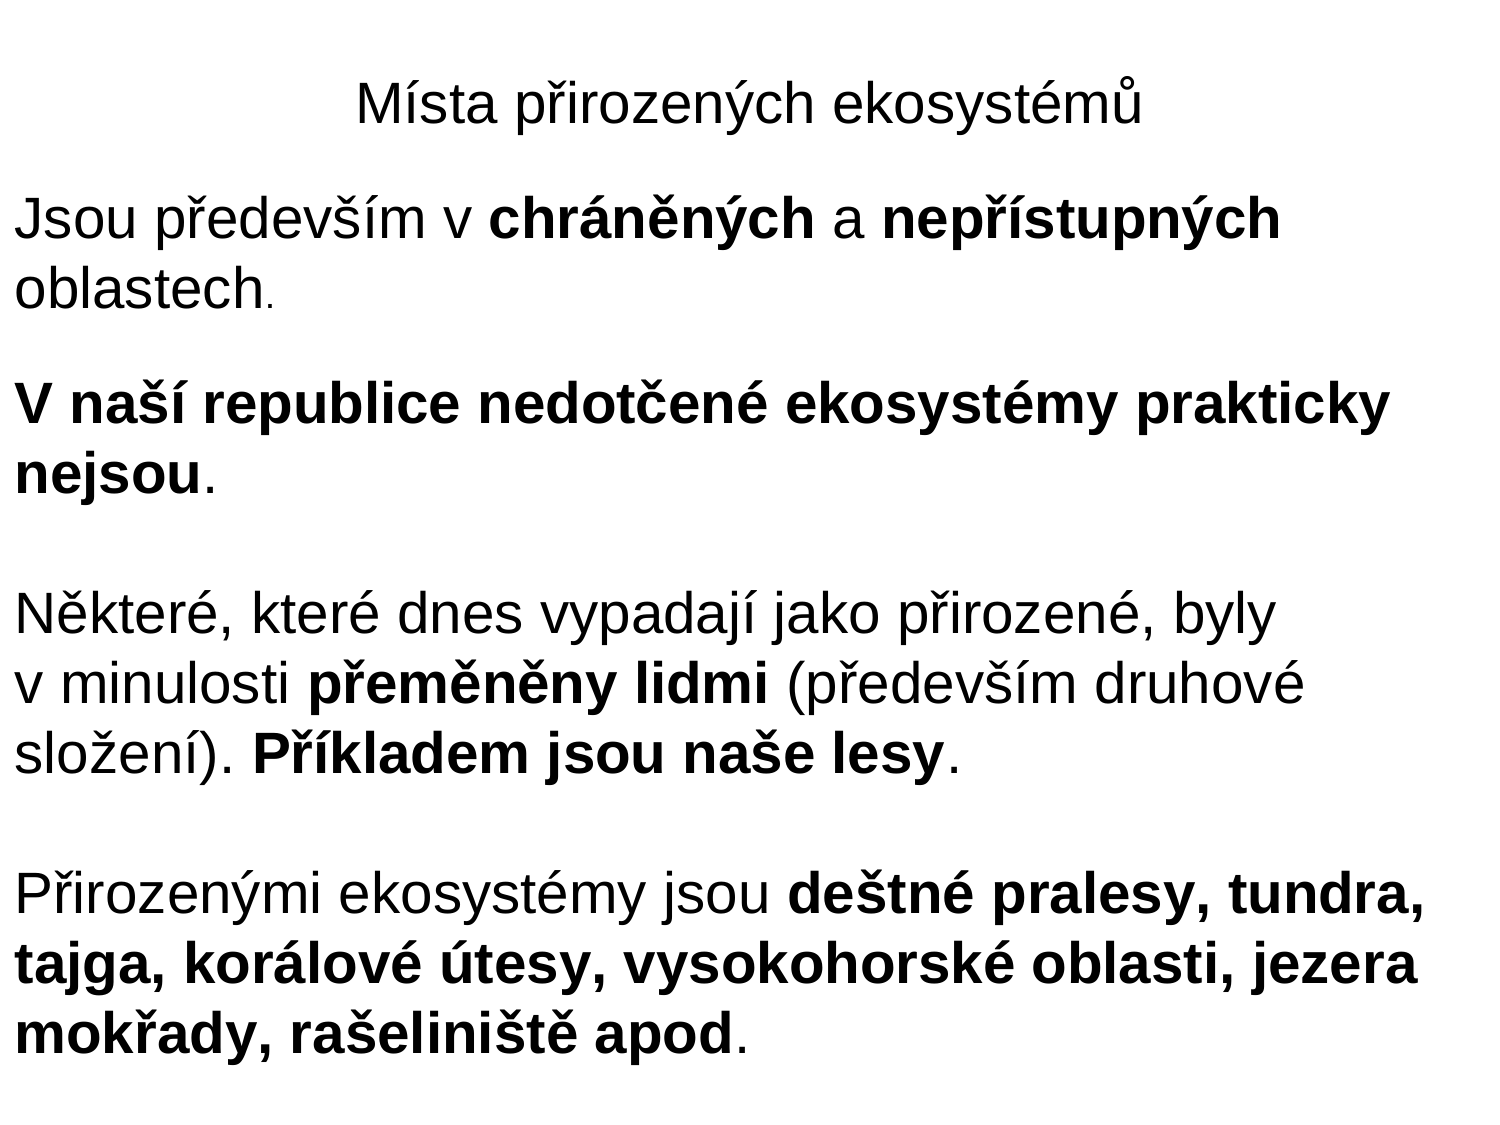

Místa přirozených ekosystémů
Jsou především v chráněných a nepřístupných oblastech.
V naší republice nedotčené ekosystémy prakticky nejsou.
Některé, které dnes vypadají jako přirozené, byly
v minulosti přeměněny lidmi (především druhové složení). Příkladem jsou naše lesy.
Přirozenými ekosystémy jsou deštné pralesy, tundra, tajga, korálové útesy, vysokohorské oblasti, jezera mokřady, rašeliniště apod.